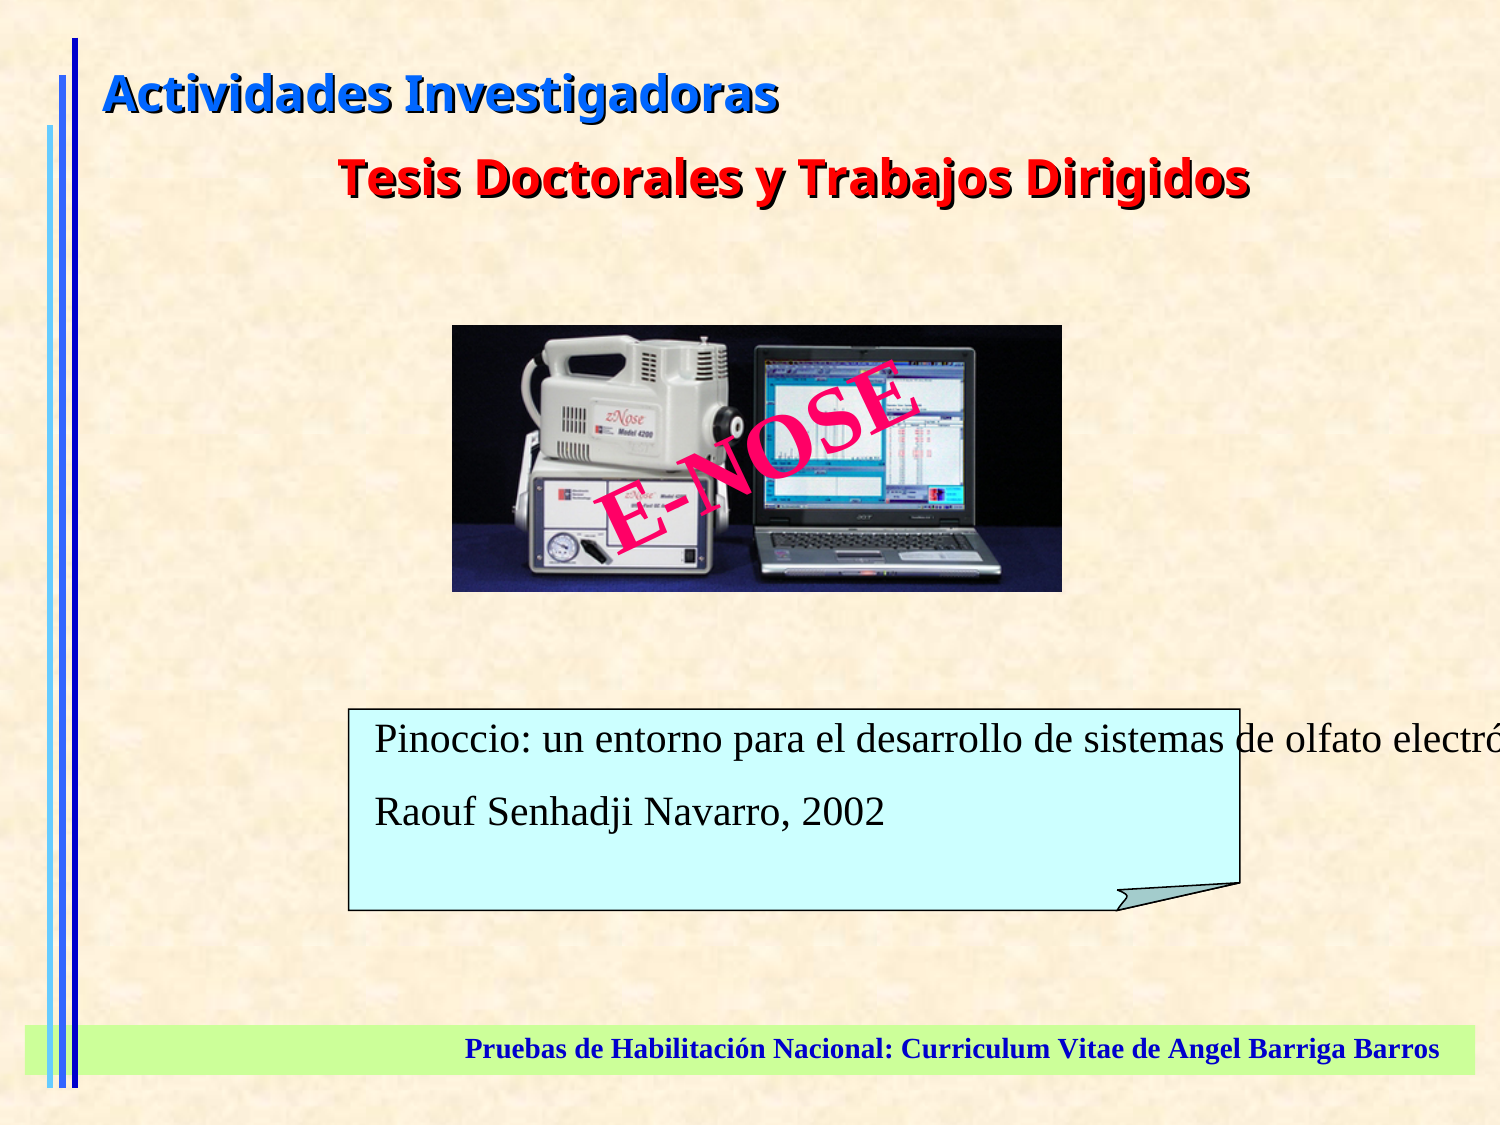

Actividades Investigadoras
Tesis Doctorales y Trabajos Dirigidos
E-NOSE
Pinoccio: un entorno para el desarrollo de sistemas de olfato electrónico de aplicación específica
Raouf Senhadji Navarro, 2002